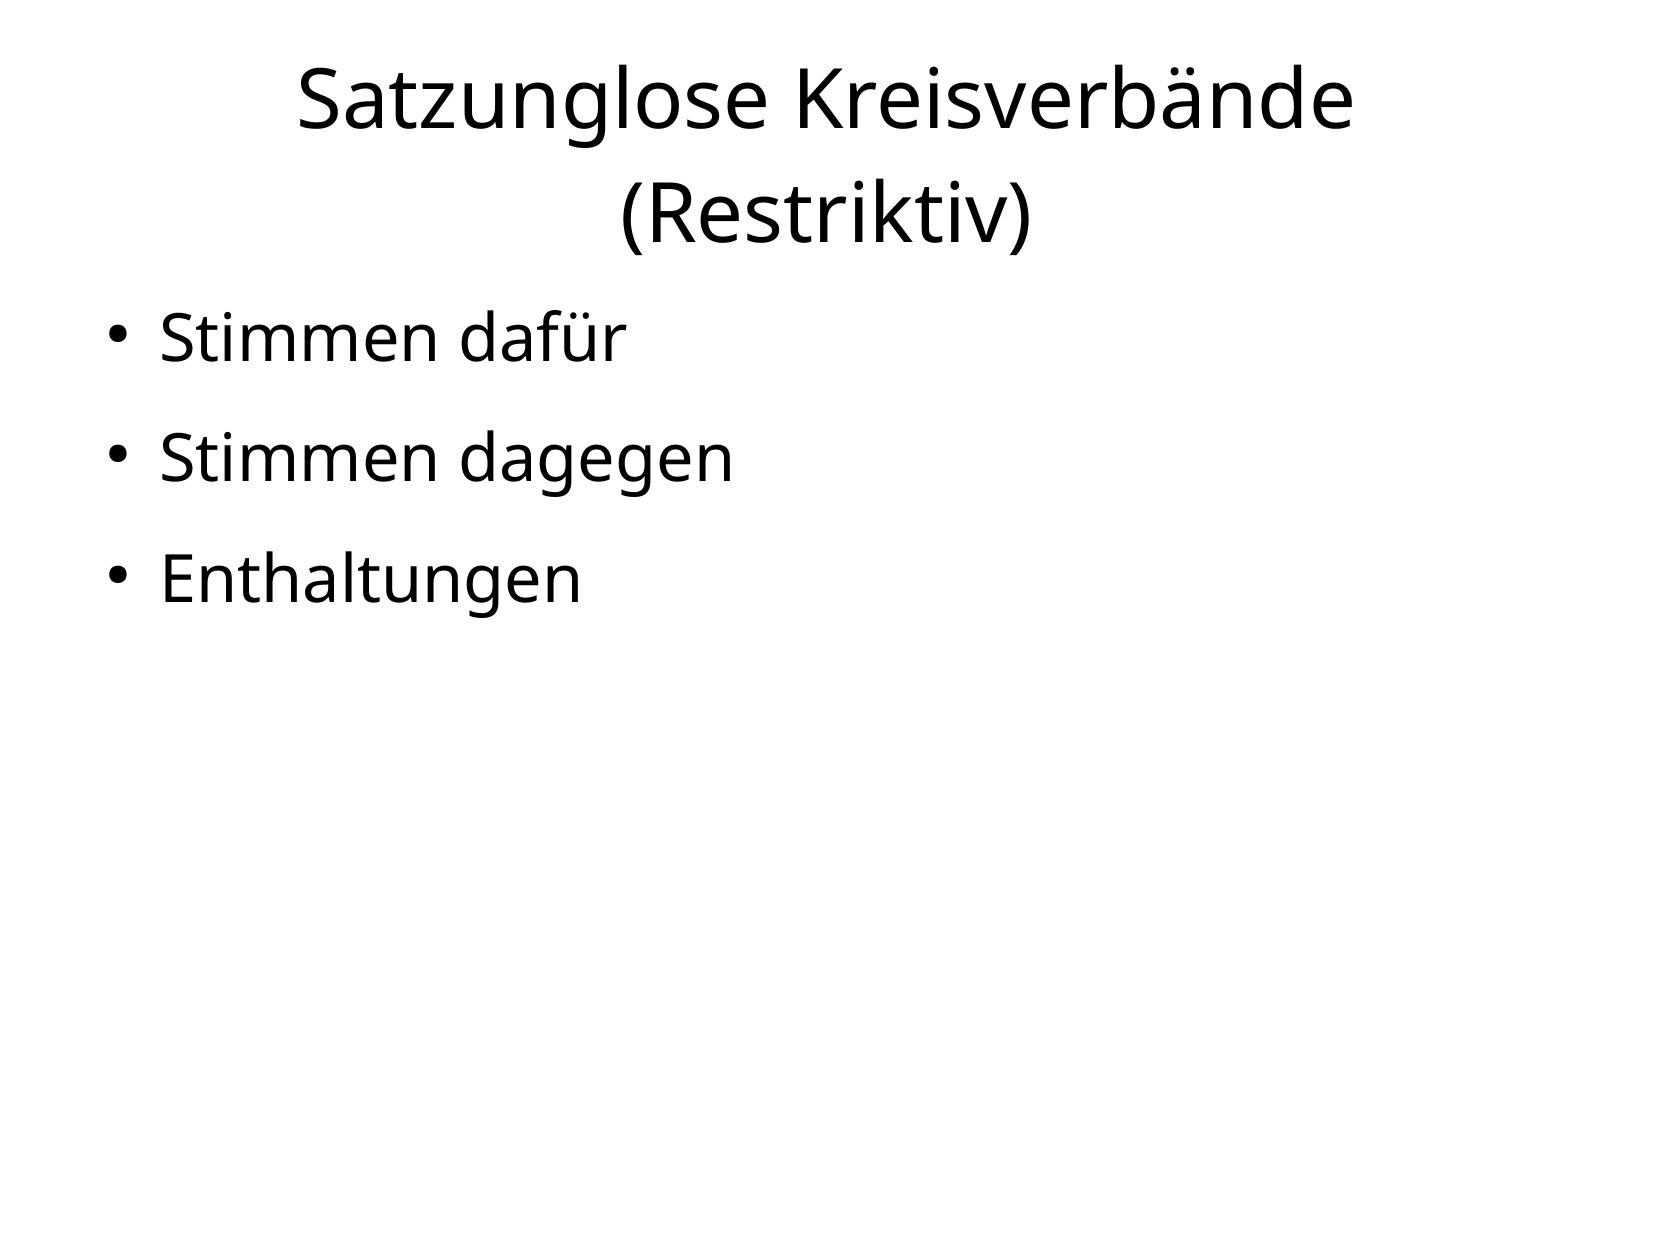

# Satzunglose Kreisverbände (Restriktiv)
Stimmen dafür
Stimmen dagegen
Enthaltungen